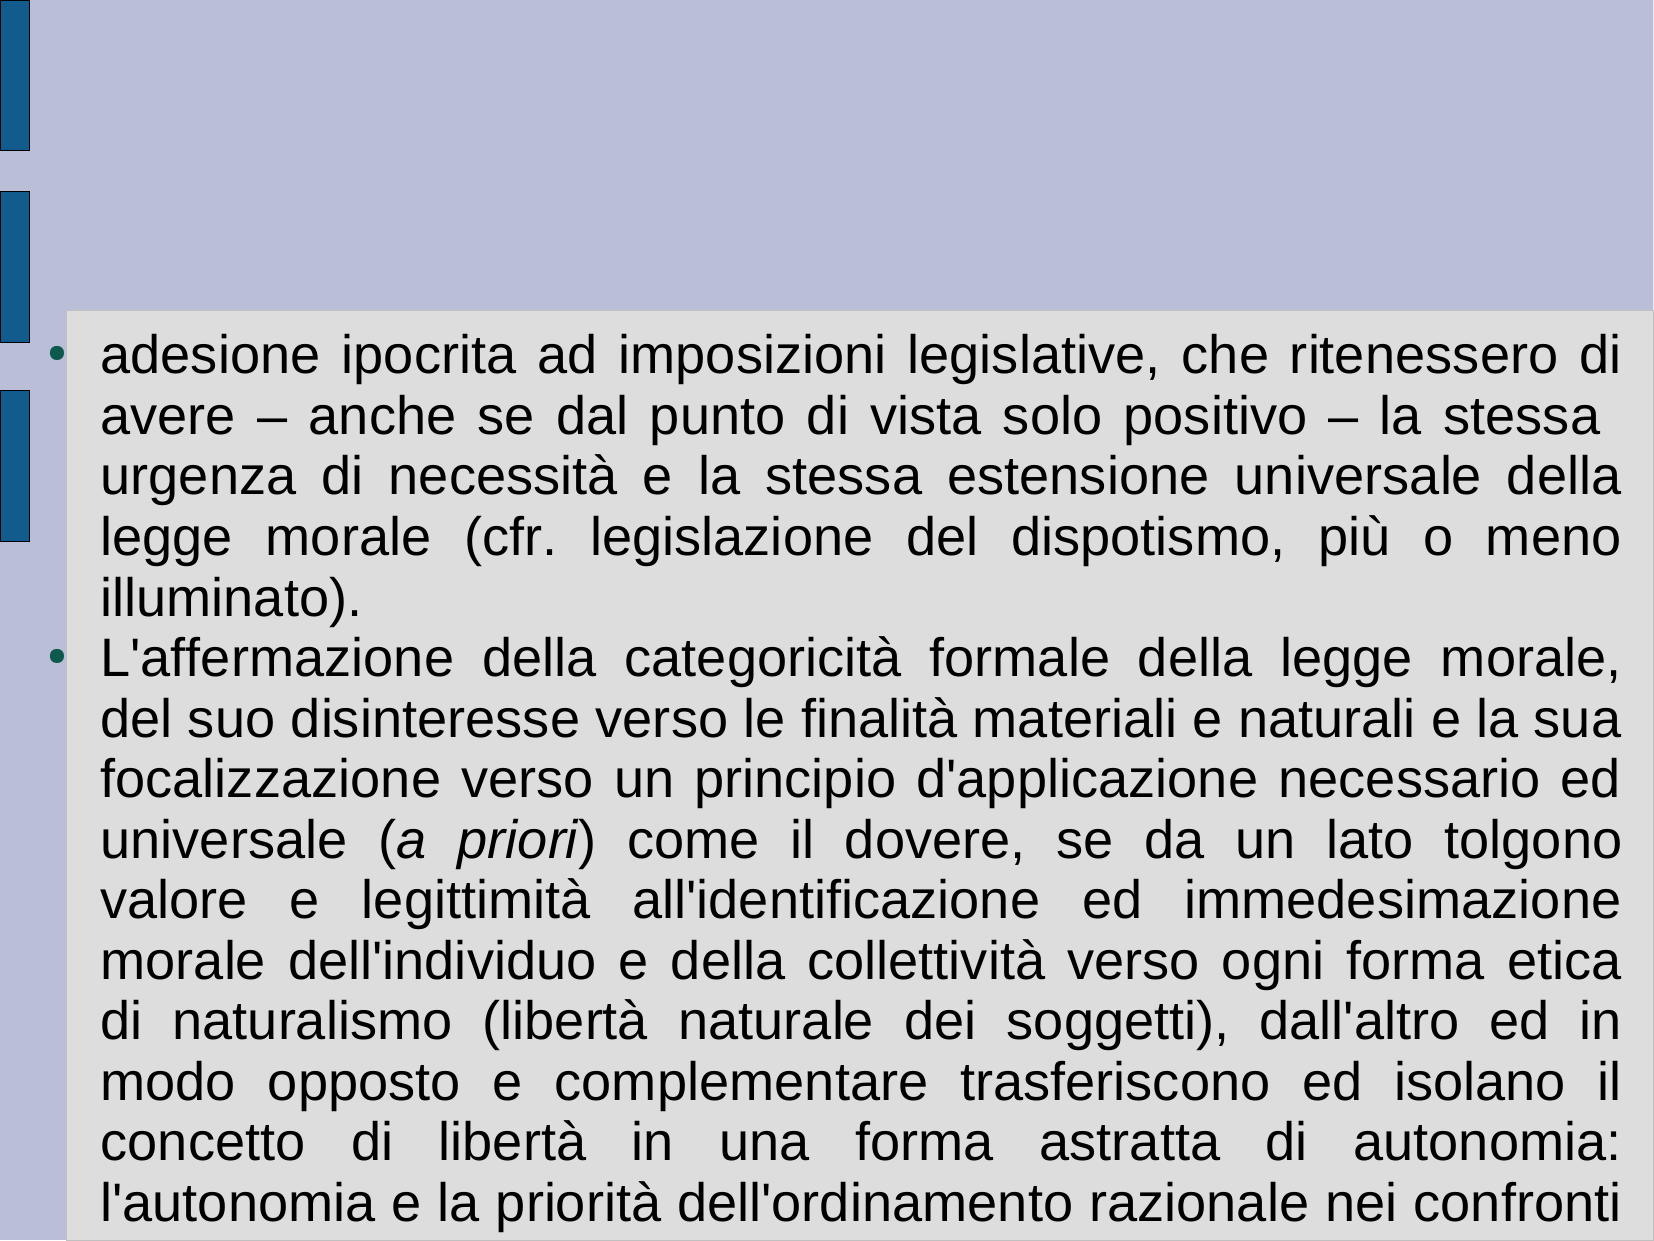

#
adesione ipocrita ad imposizioni legislative, che ritenessero di avere – anche se dal punto di vista solo positivo – la stessa urgenza di necessità e la stessa estensione universale della legge morale (cfr. legislazione del dispotismo, più o meno illuminato).
L'affermazione della categoricità formale della legge morale, del suo disinteresse verso le finalità materiali e naturali e la sua focalizzazione verso un principio d'applicazione necessario ed universale (a priori) come il dovere, se da un lato tolgono valore e legittimità all'identificazione ed immedesimazione morale dell'individuo e della collettività verso ogni forma etica di naturalismo (libertà naturale dei soggetti), dall'altro ed in modo opposto e complementare trasferiscono ed isolano il concetto di libertà in una forma astratta di autonomia: l'autonomia e la priorità dell'ordinamento razionale nei confronti di quello naturale.